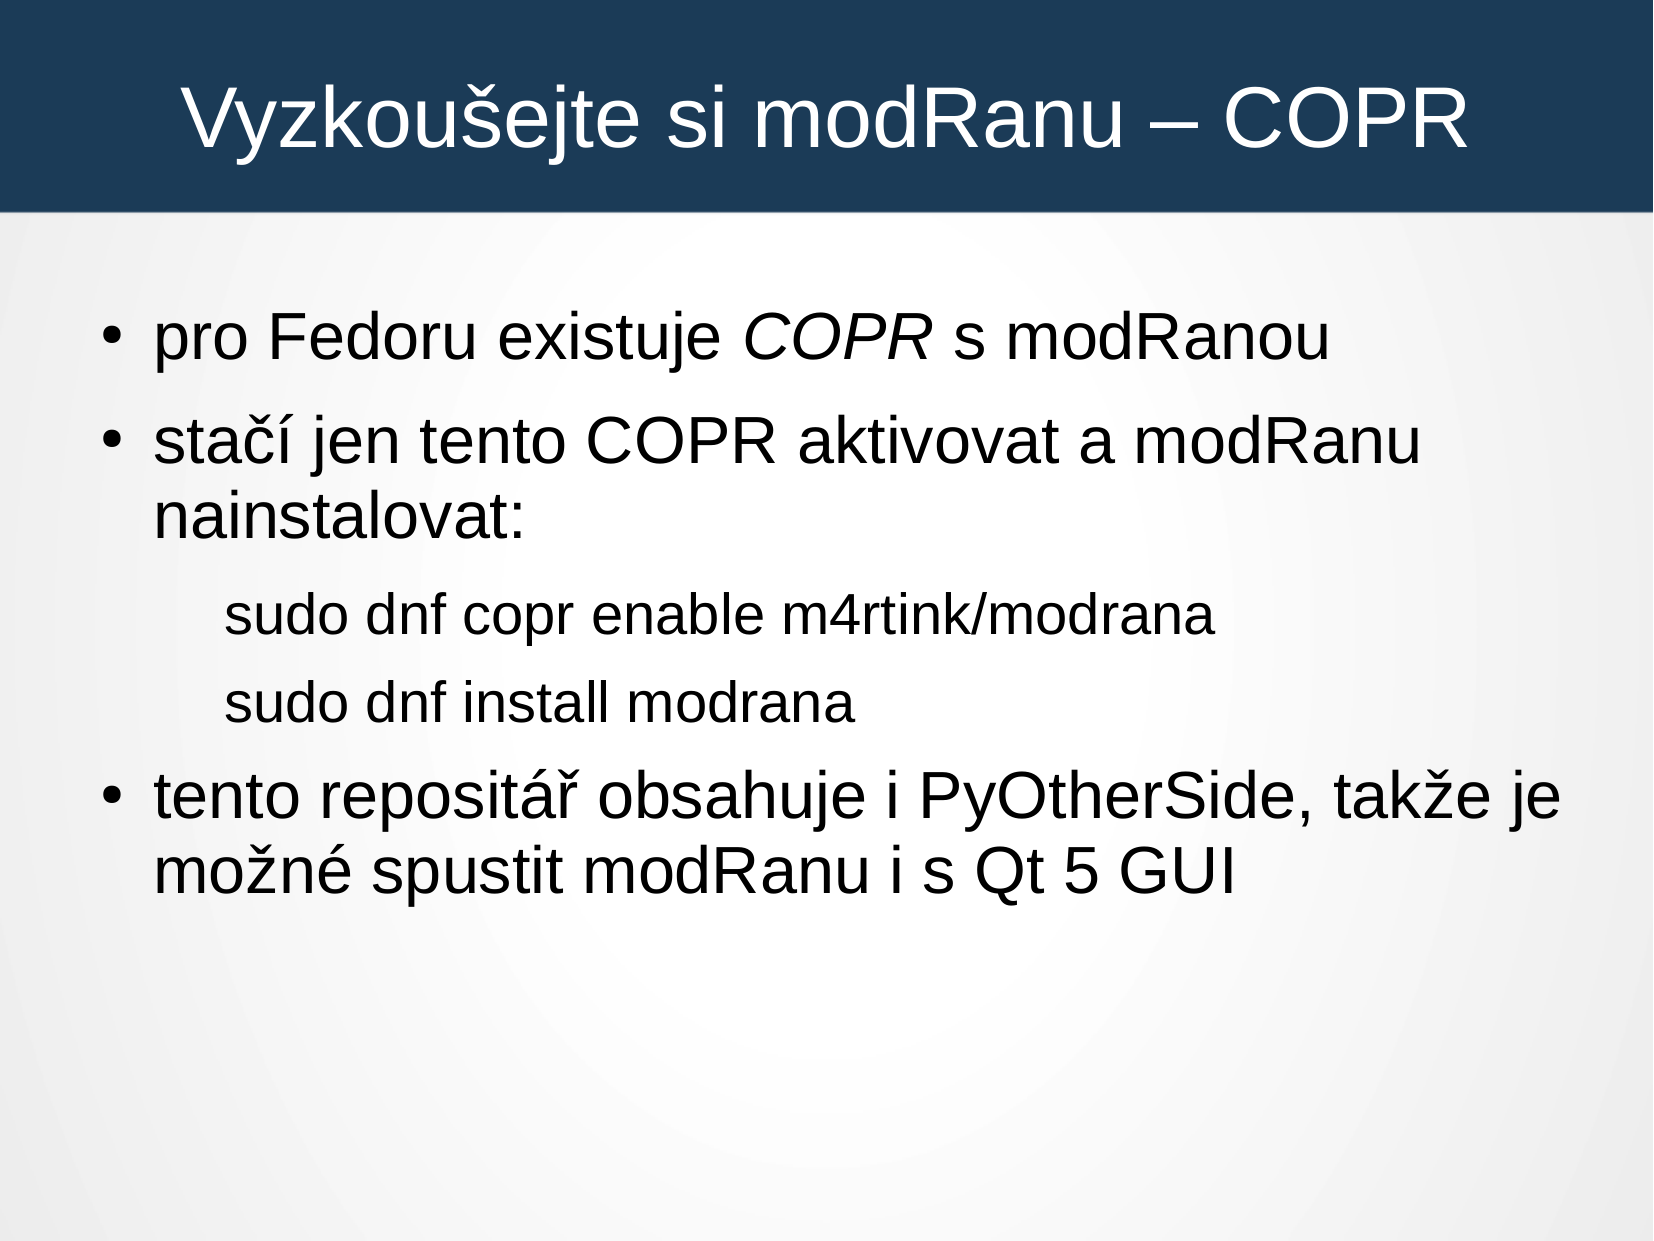

# Vyzkoušejte si modRanu – COPR
pro Fedoru existuje COPR s modRanou
stačí jen tento COPR aktivovat a modRanu nainstalovat:
sudo dnf copr enable m4rtink/modrana
sudo dnf install modrana
tento repositář obsahuje i PyOtherSide, takže je možné spustit modRanu i s Qt 5 GUI
21